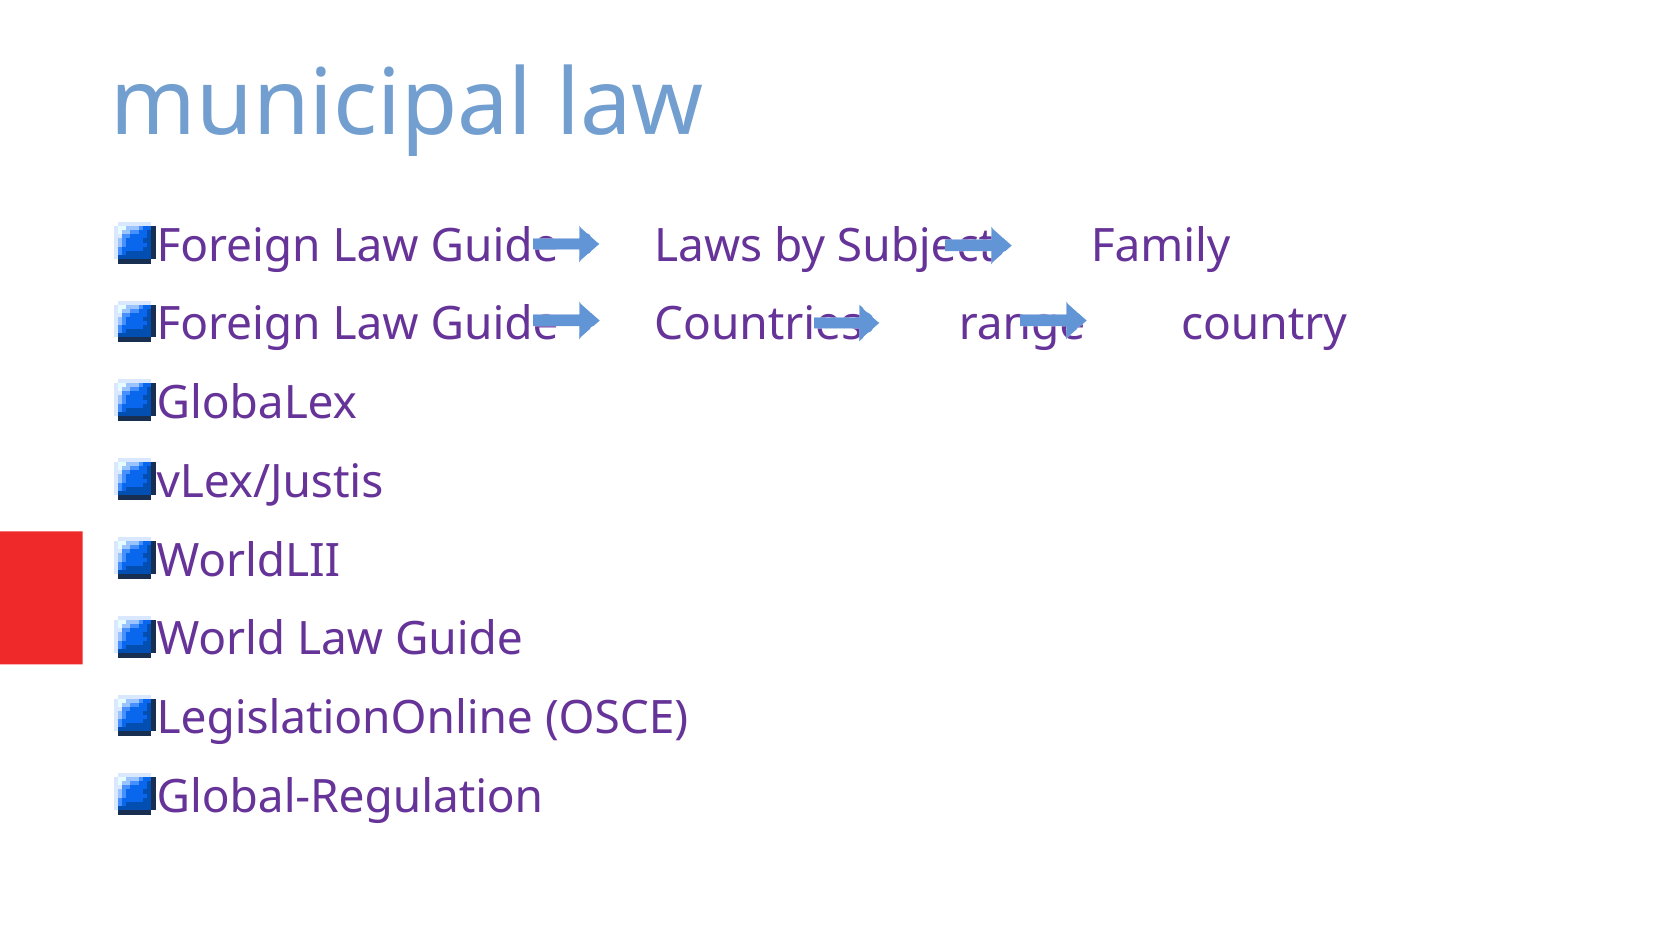

municipal law
Foreign Law Guide Laws by Subject Family
Foreign Law Guide Countries range country
GlobaLex
vLex/Justis
WorldLII
World Law Guide
LegislationOnline (OSCE)
Global-Regulation